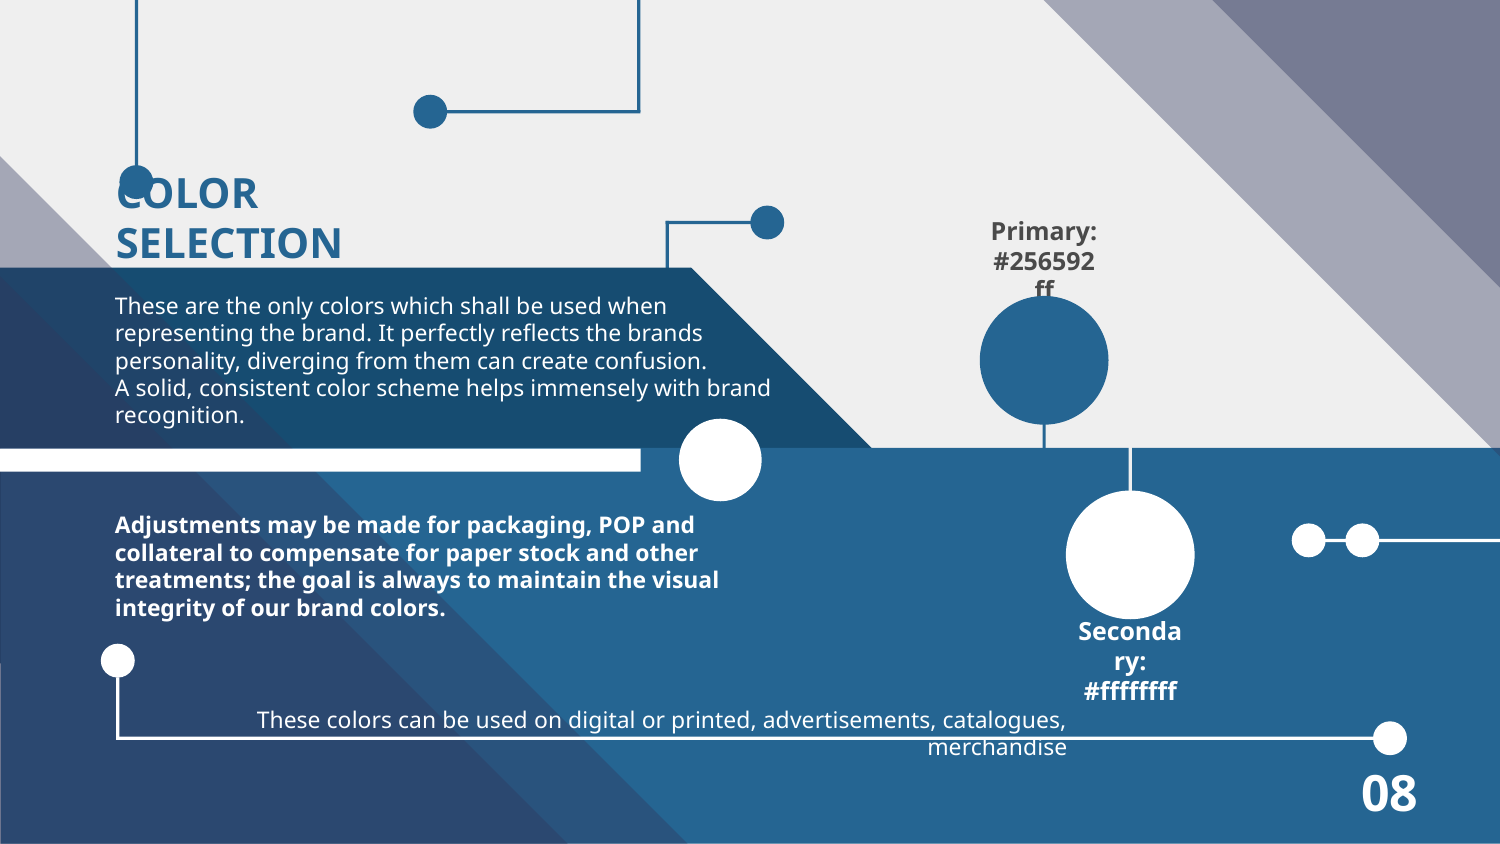

# COLOR SELECTION
Primary: #256592ff
These are the only colors which shall be used when representing the brand. It perfectly reflects the brands personality, diverging from them can create confusion.
A solid, consistent color scheme helps immensely with brand recognition.
Adjustments may be made for packaging, POP and collateral to compensate for paper stock and other treatments; the goal is always to maintain the visual integrity of our brand colors.
Secondary: #ffffffff
These colors can be used on digital or printed, advertisements, catalogues, merchandise
08